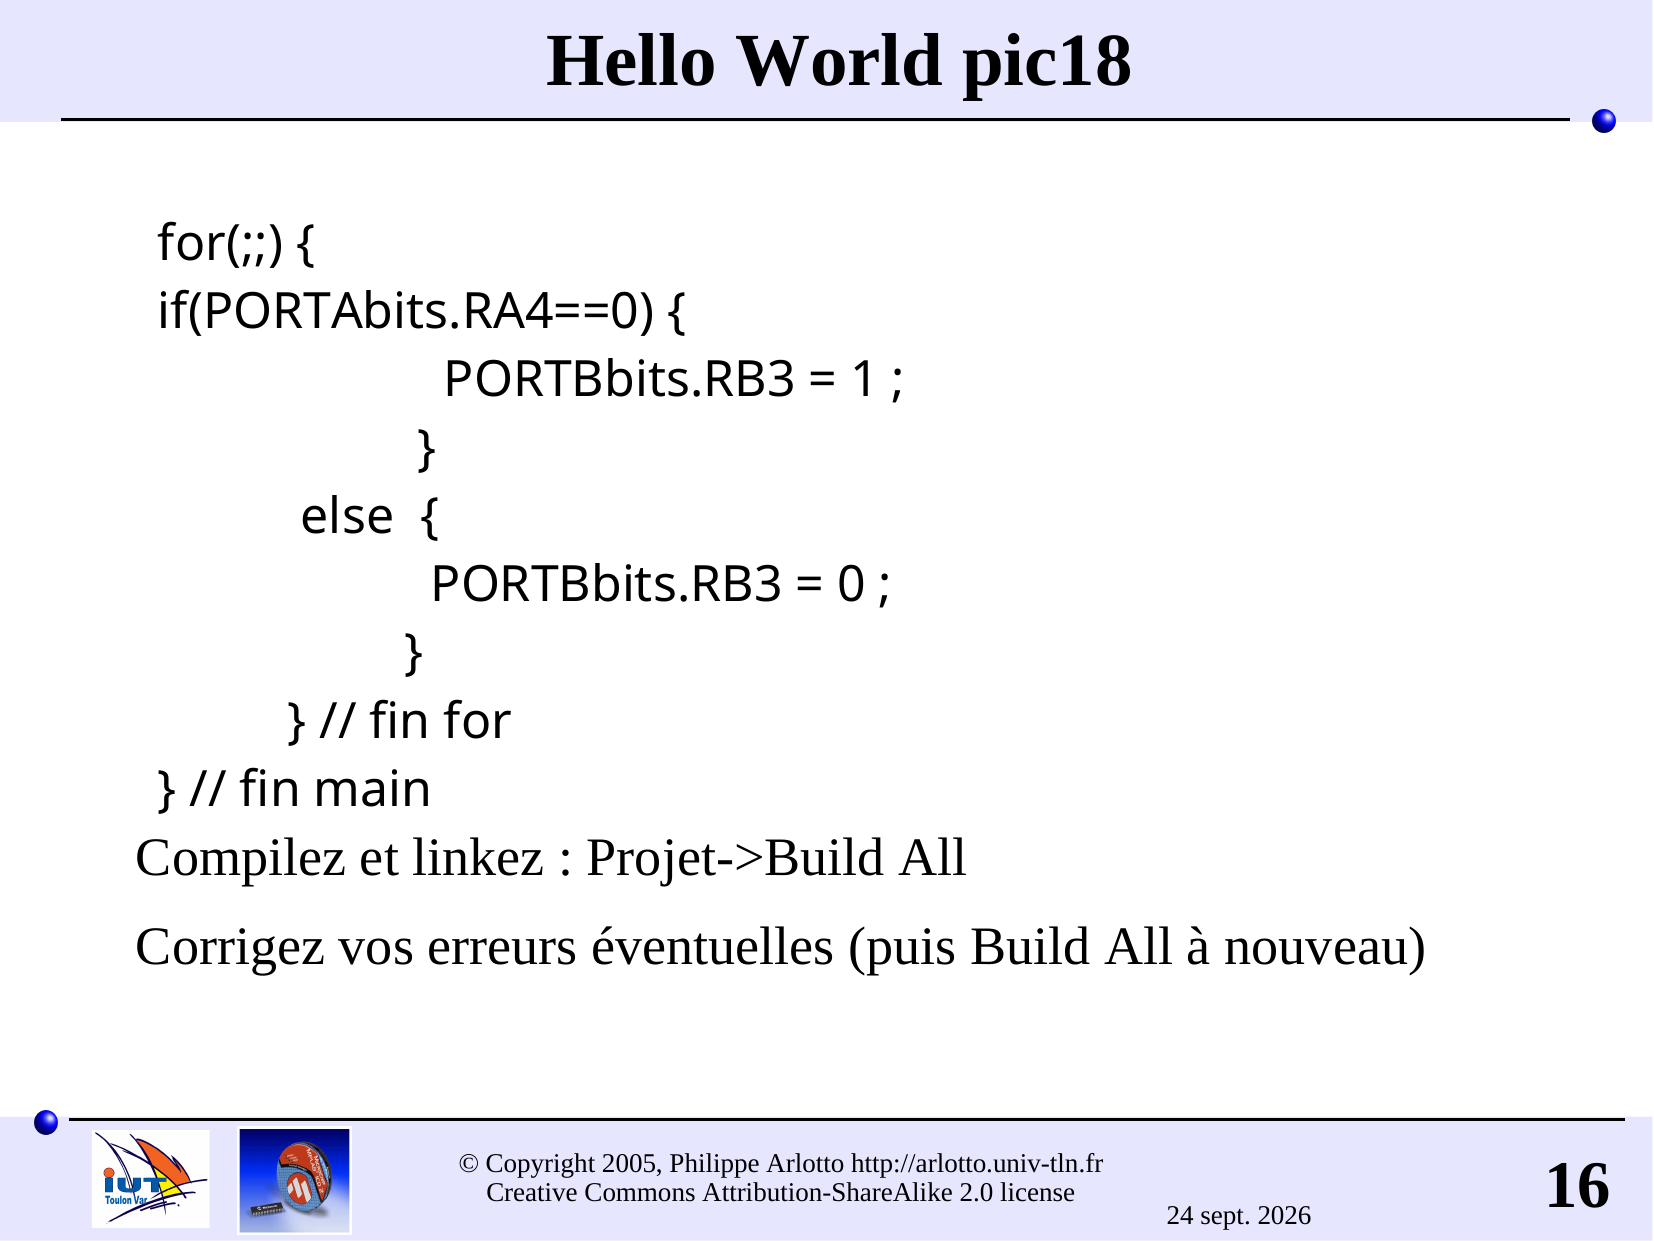

# Hello World pic18
for(;;) {
if(PORTAbits.RA4==0) {
 PORTBbits.RB3 = 1 ;
 }
 else {
 PORTBbits.RB3 = 0 ;
 }
 } // fin for
} // fin main
Compilez et linkez : Projet->Build All
Corrigez vos erreurs éventuelles (puis Build All à nouveau)